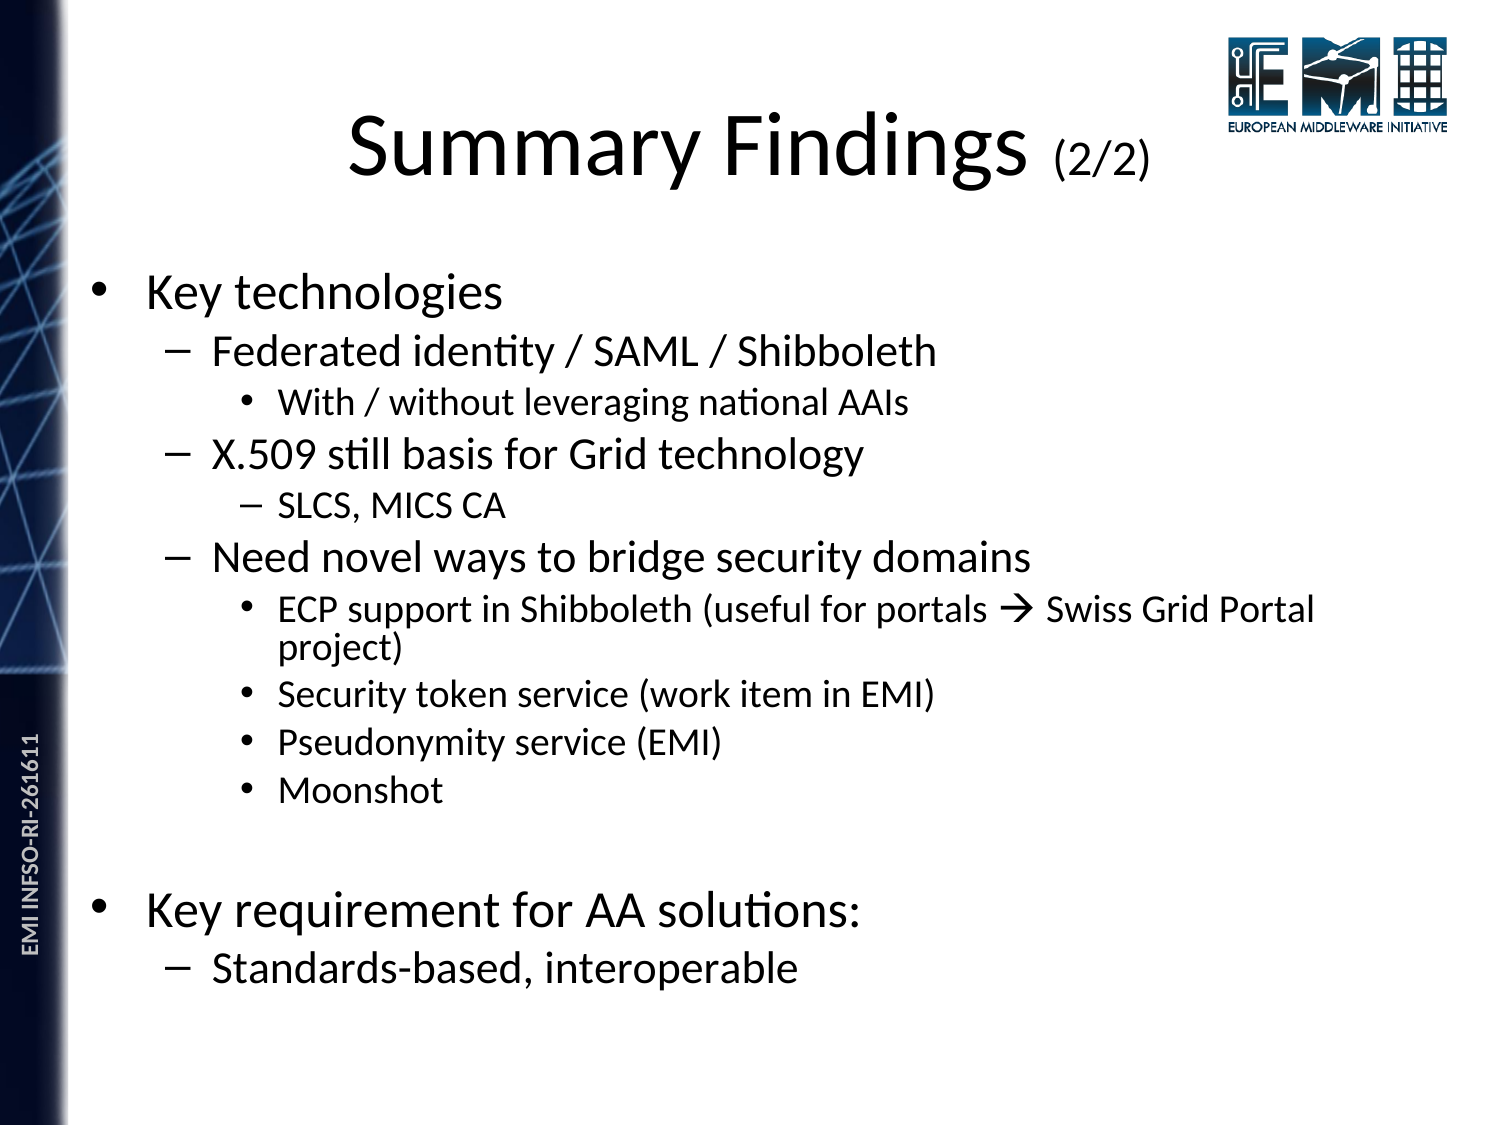

# Summary Findings (2/2)
Key technologies
Federated identity / SAML / Shibboleth
With / without leveraging national AAIs
X.509 still basis for Grid technology
SLCS, MICS CA
Need novel ways to bridge security domains
ECP support in Shibboleth (useful for portals  Swiss Grid Portal project)
Security token service (work item in EMI)
Pseudonymity service (EMI)
Moonshot
Key requirement for AA solutions:
Standards-based, interoperable